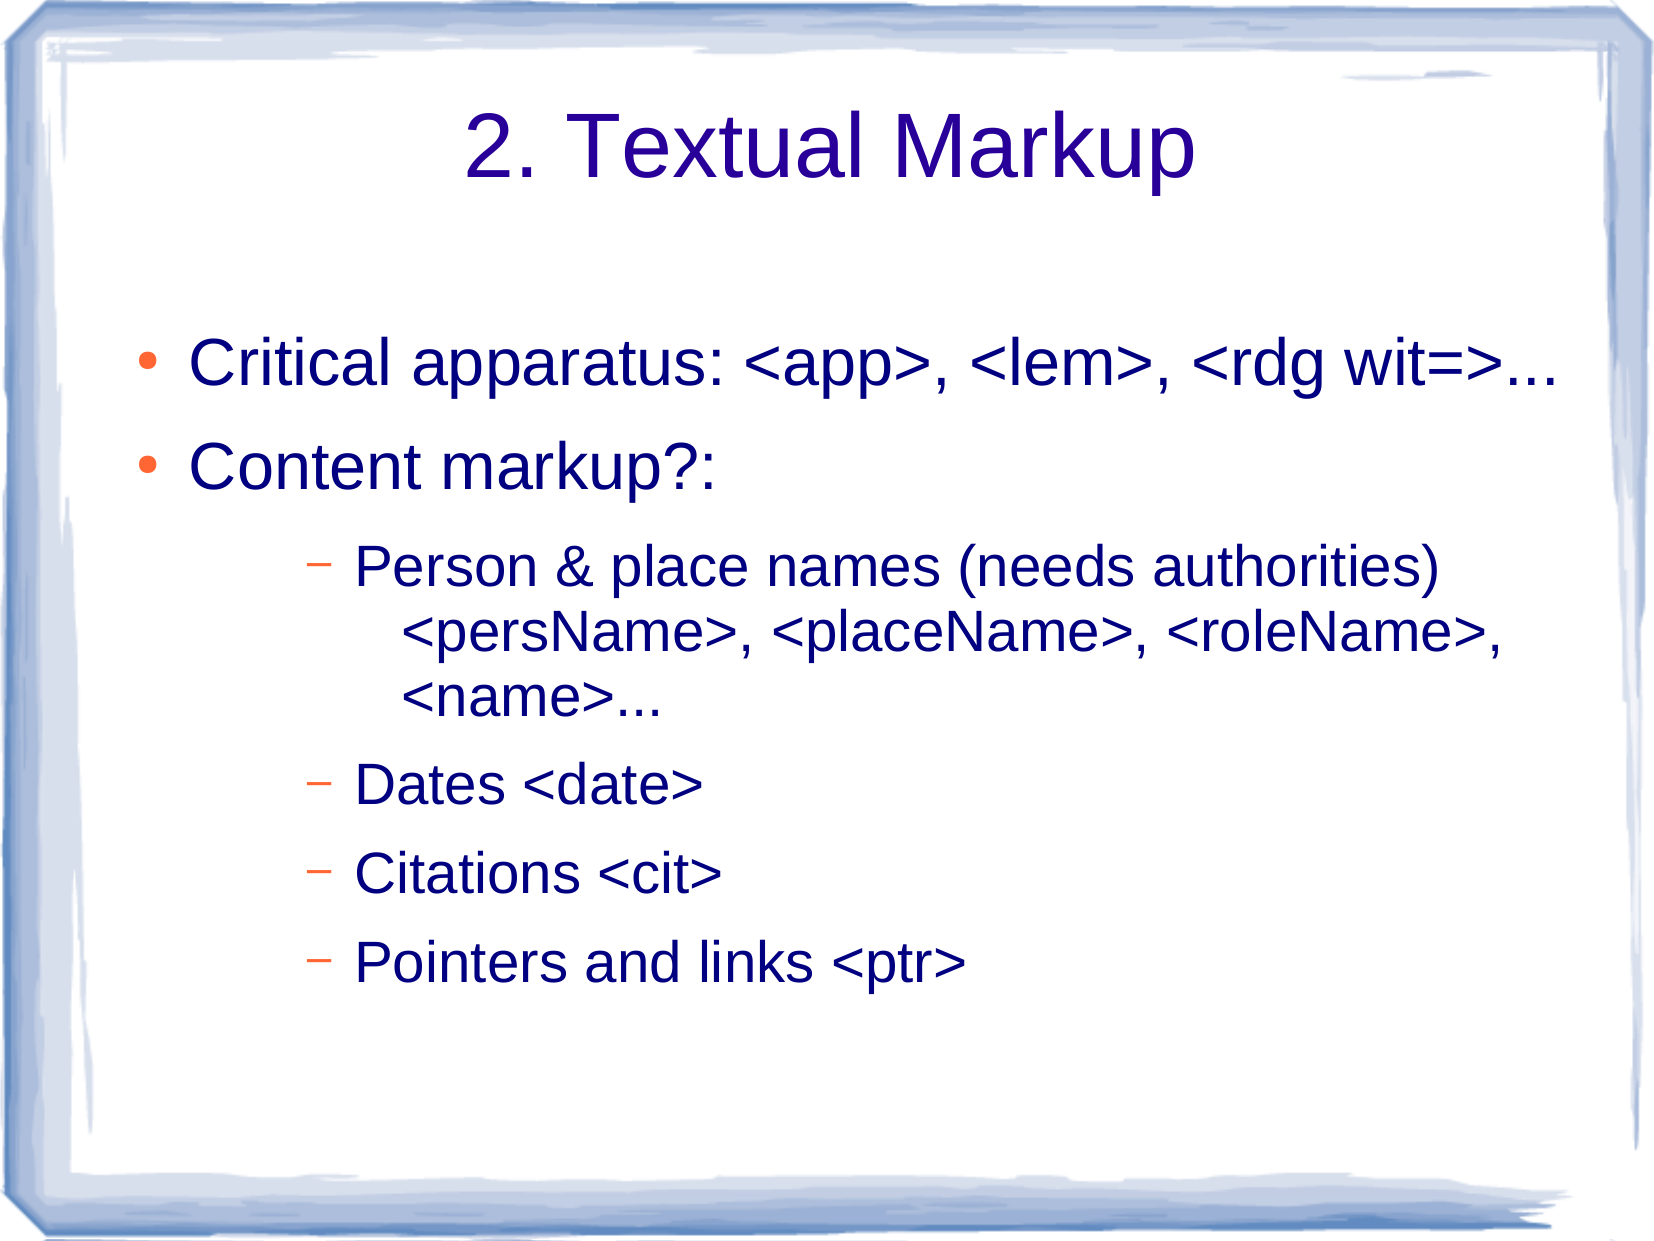

# 2. Textual Markup
Critical apparatus: <app>, <lem>, <rdg wit=>...
Content markup?:
Person & place names (needs authorities) <persName>, <placeName>, <roleName>, <name>...
Dates <date>
Citations <cit>
Pointers and links <ptr>